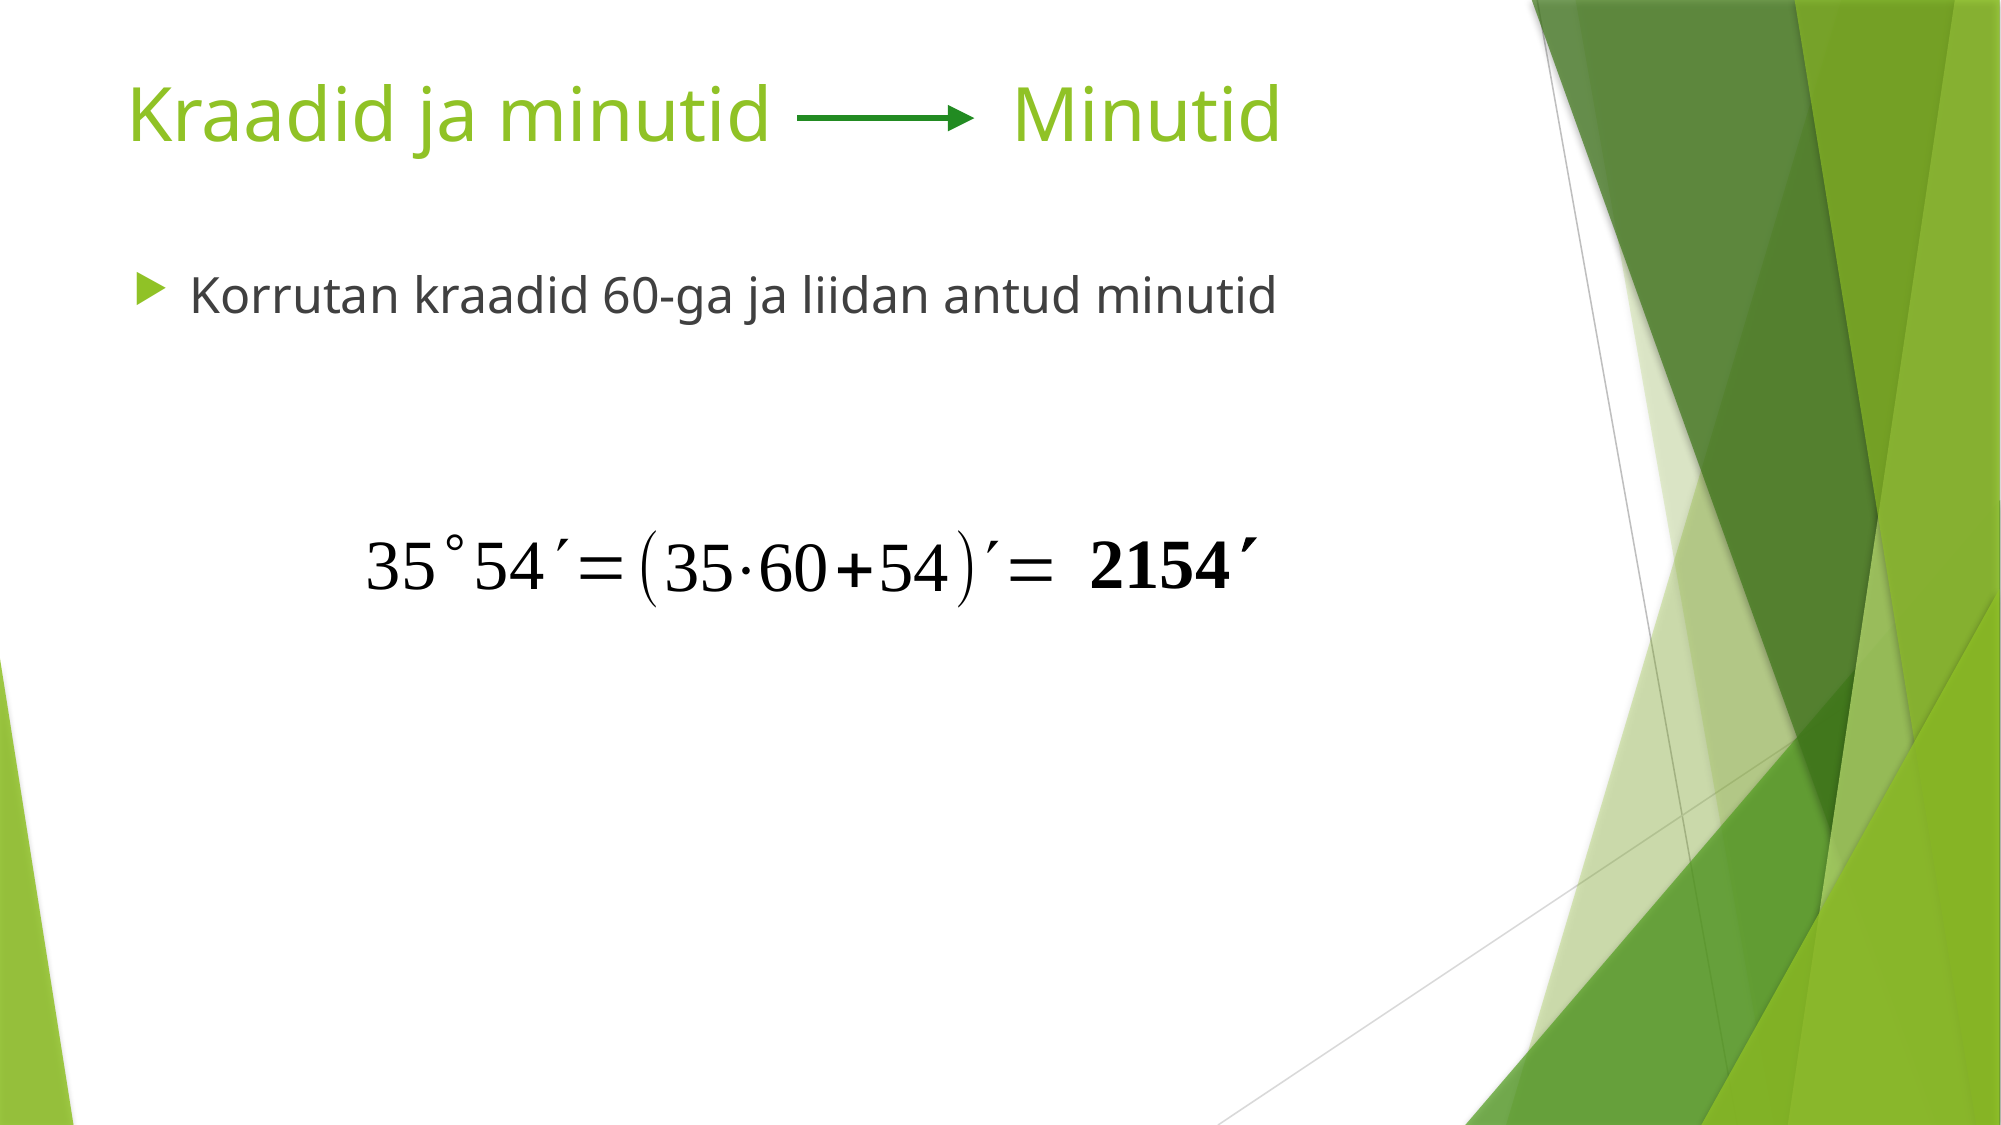

# Kraadid ja minutid				Minutid
Korrutan kraadid 60-ga ja liidan antud minutid